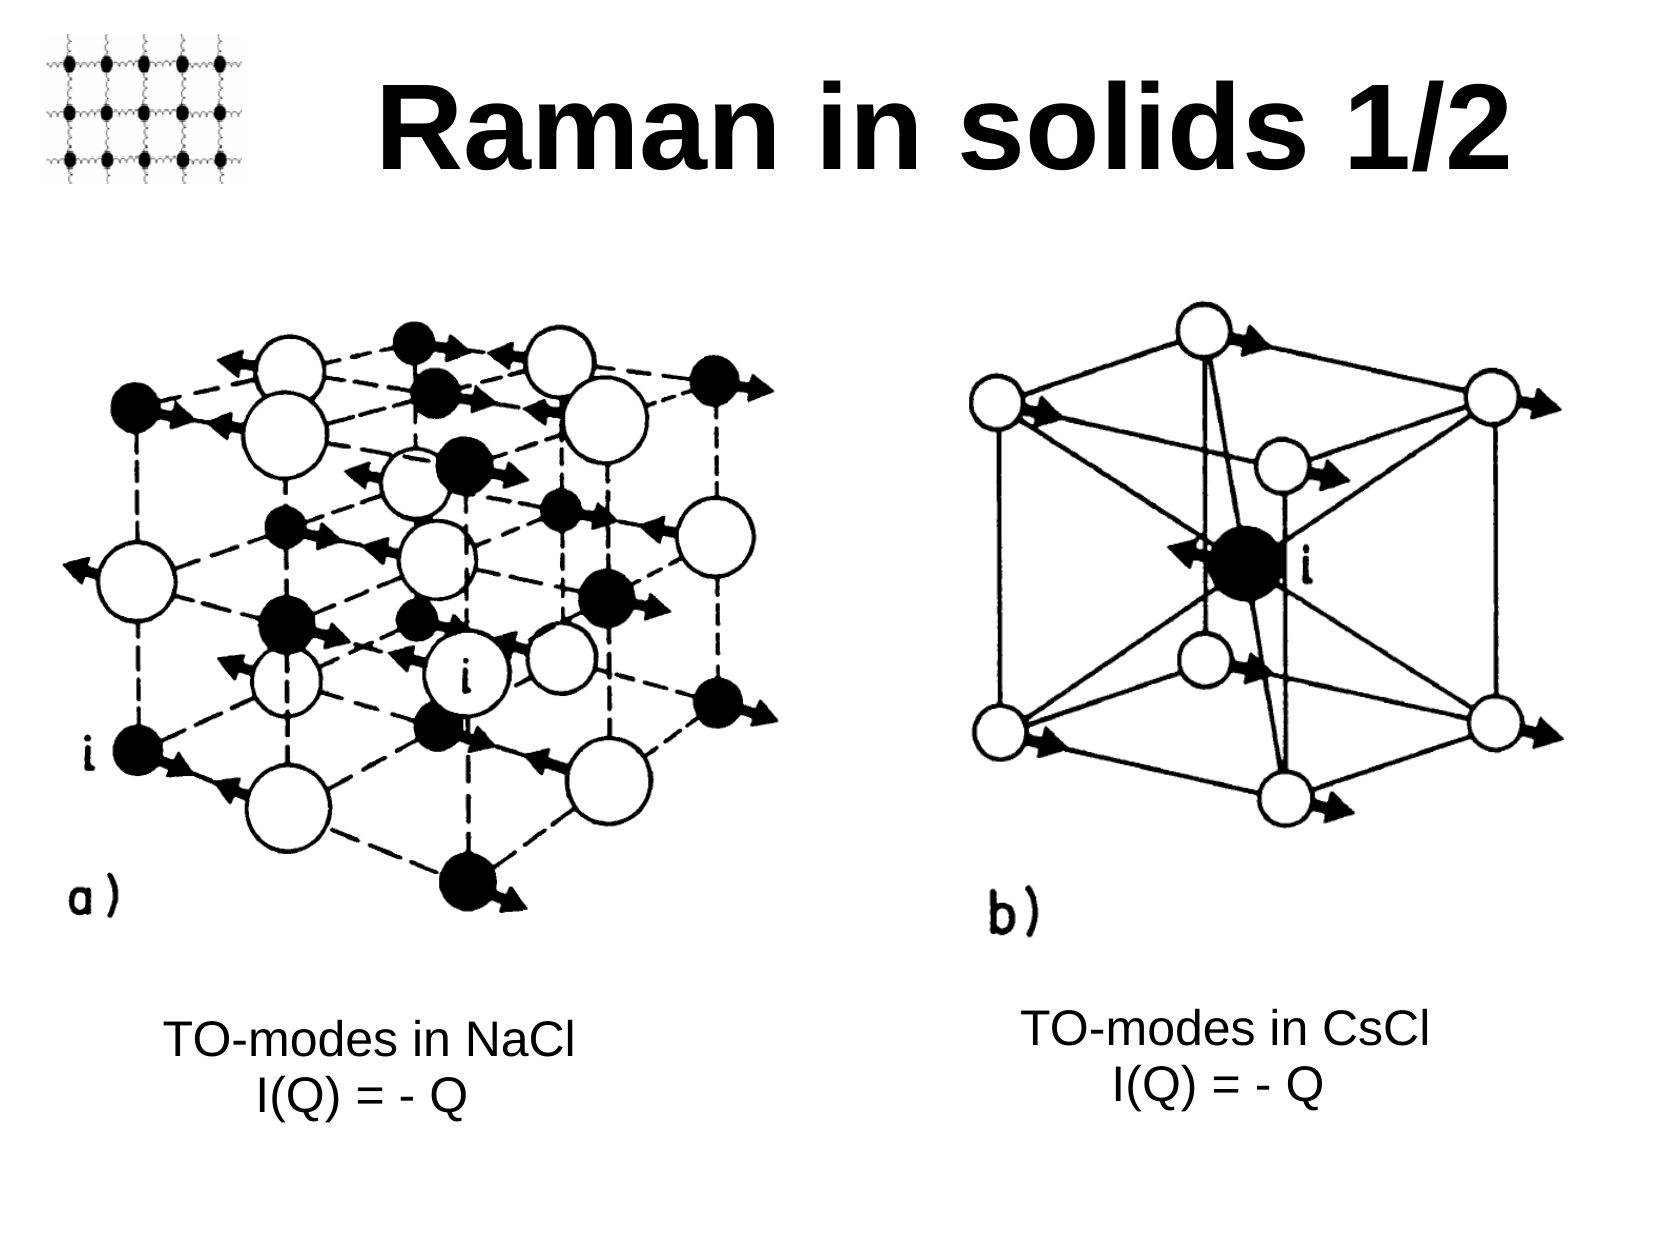

# Raman in solids 1/2
TO-modes in CsCl
I(Q) = - Q
TO-modes in NaCl
I(Q) = - Q